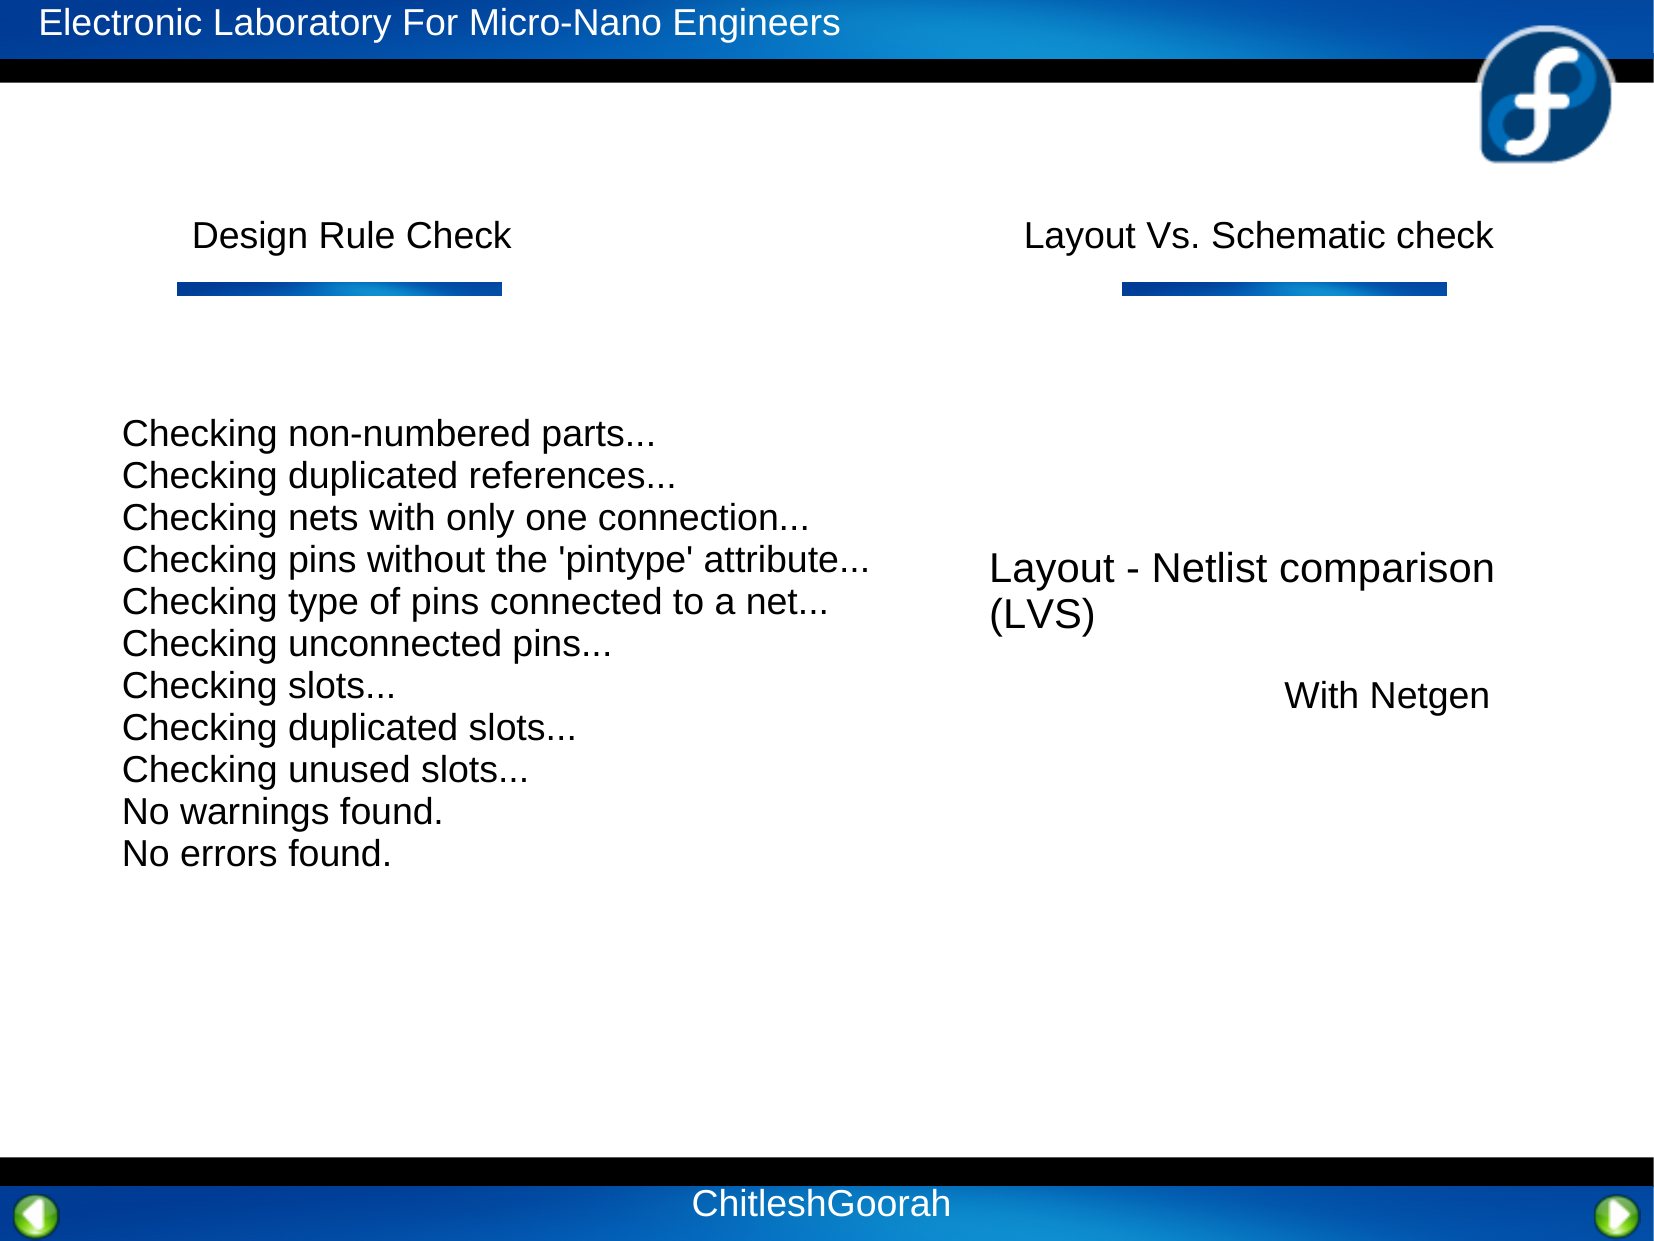

Design Rule Check
Layout Vs. Schematic check
Checking non-numbered parts...
Checking duplicated references...
Checking nets with only one connection...
Checking pins without the 'pintype' attribute...
Checking type of pins connected to a net...
Checking unconnected pins...
Checking slots...
Checking duplicated slots...
Checking unused slots...
No warnings found.
No errors found.
Layout - Netlist comparison (LVS)
With Netgen